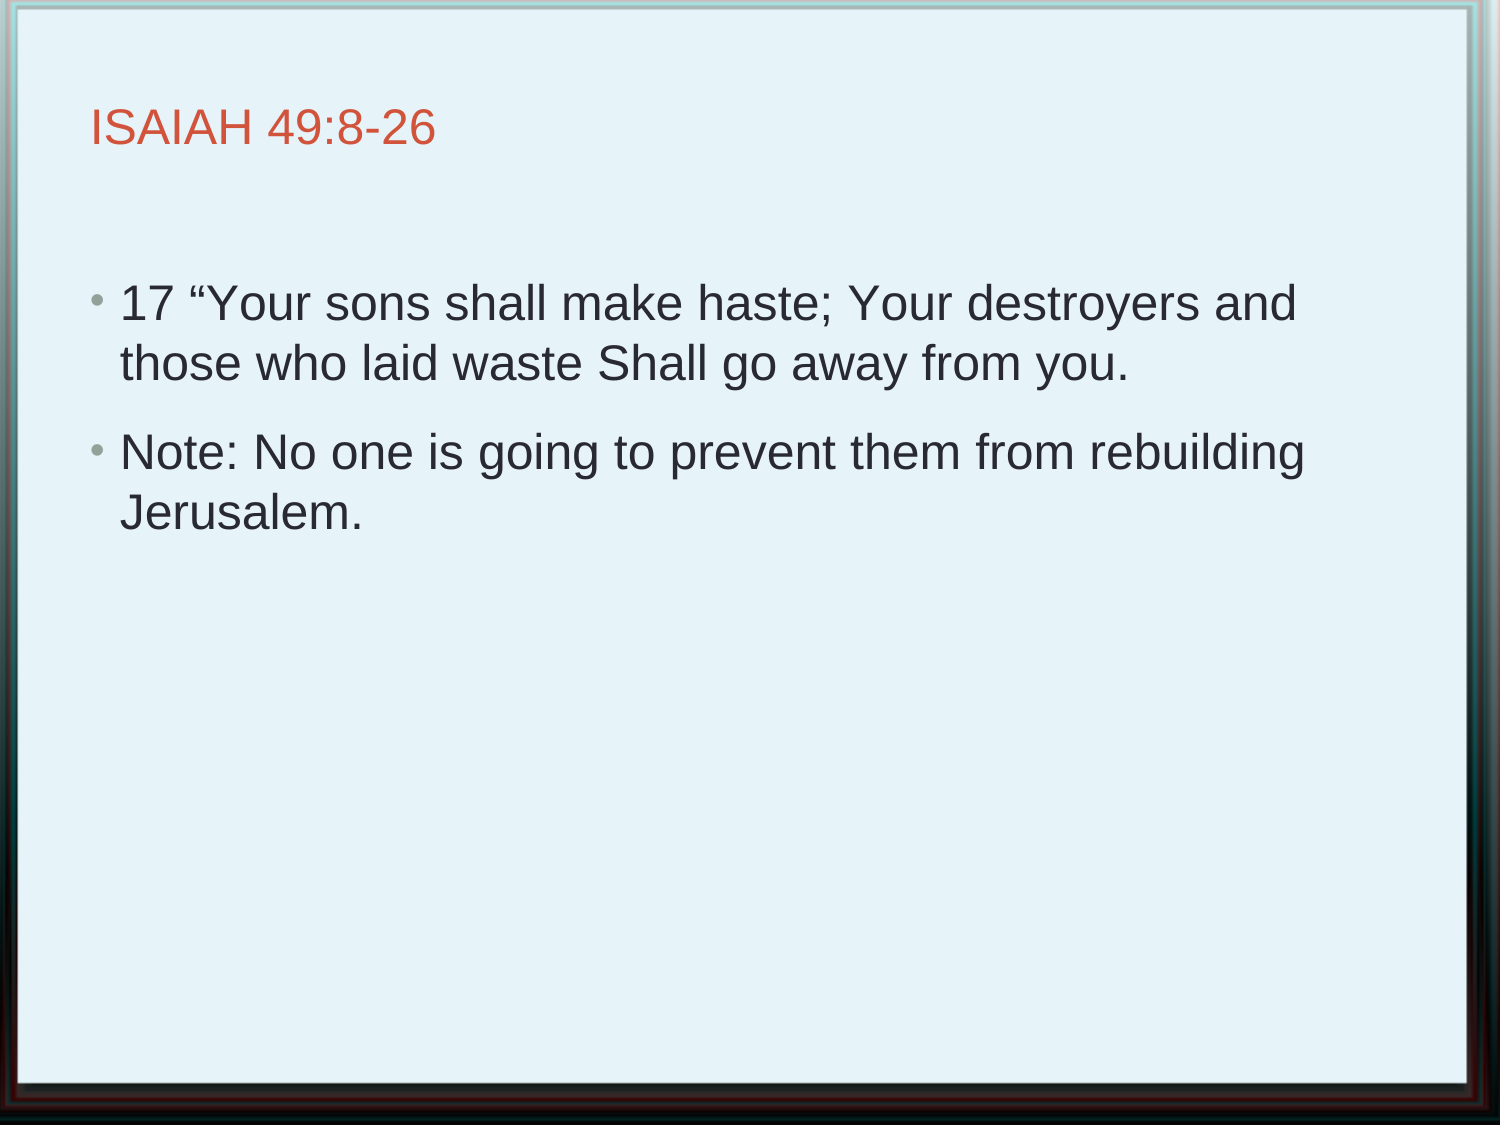

# ISAIAH 49:8-26
17 “Your sons shall make haste; Your destroyers and those who laid waste Shall go away from you.
Note: No one is going to prevent them from rebuilding Jerusalem.